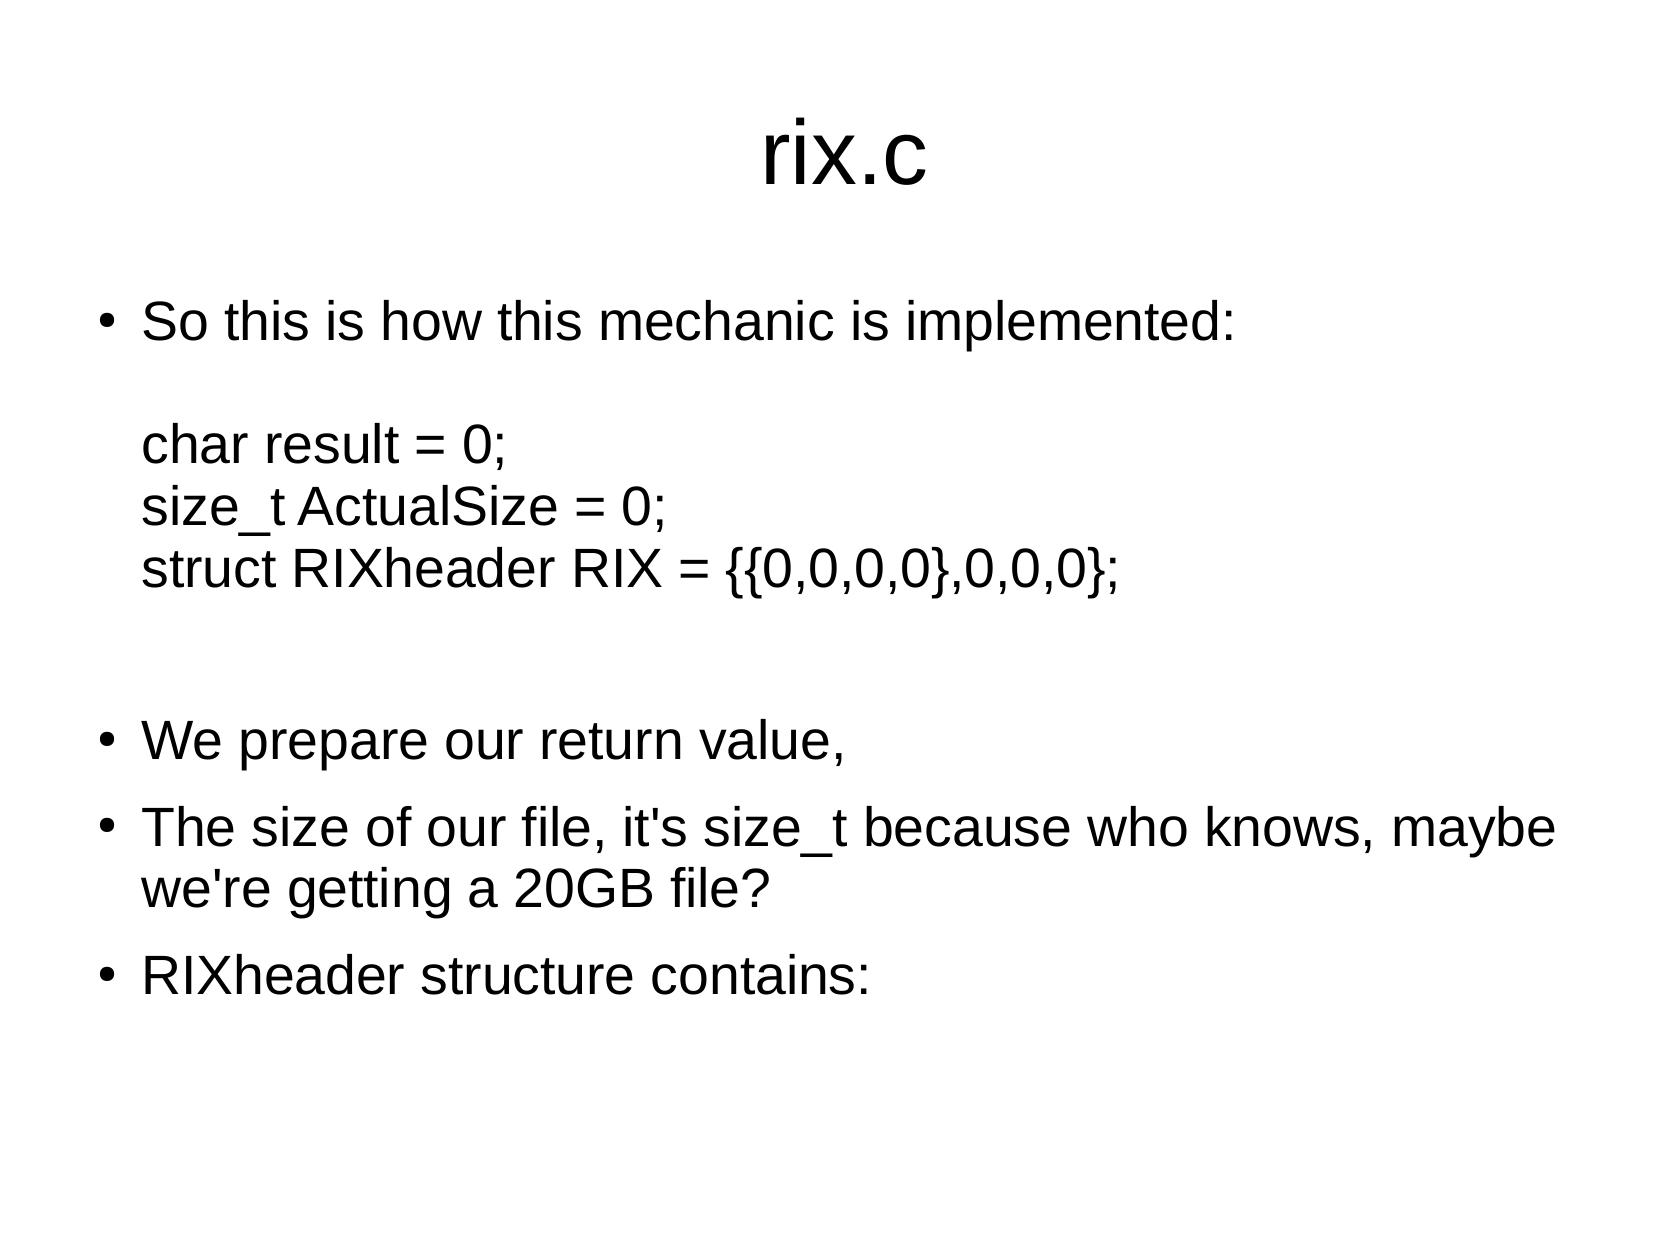

# rix.c
So this is how this mechanic is implemented:
char result = 0;
size_t ActualSize = 0;
struct RIXheader RIX = {{0,0,0,0},0,0,0};
We prepare our return value,
The size of our file, it's size_t because who knows, maybe we're getting a 20GB file?
RIXheader structure contains: